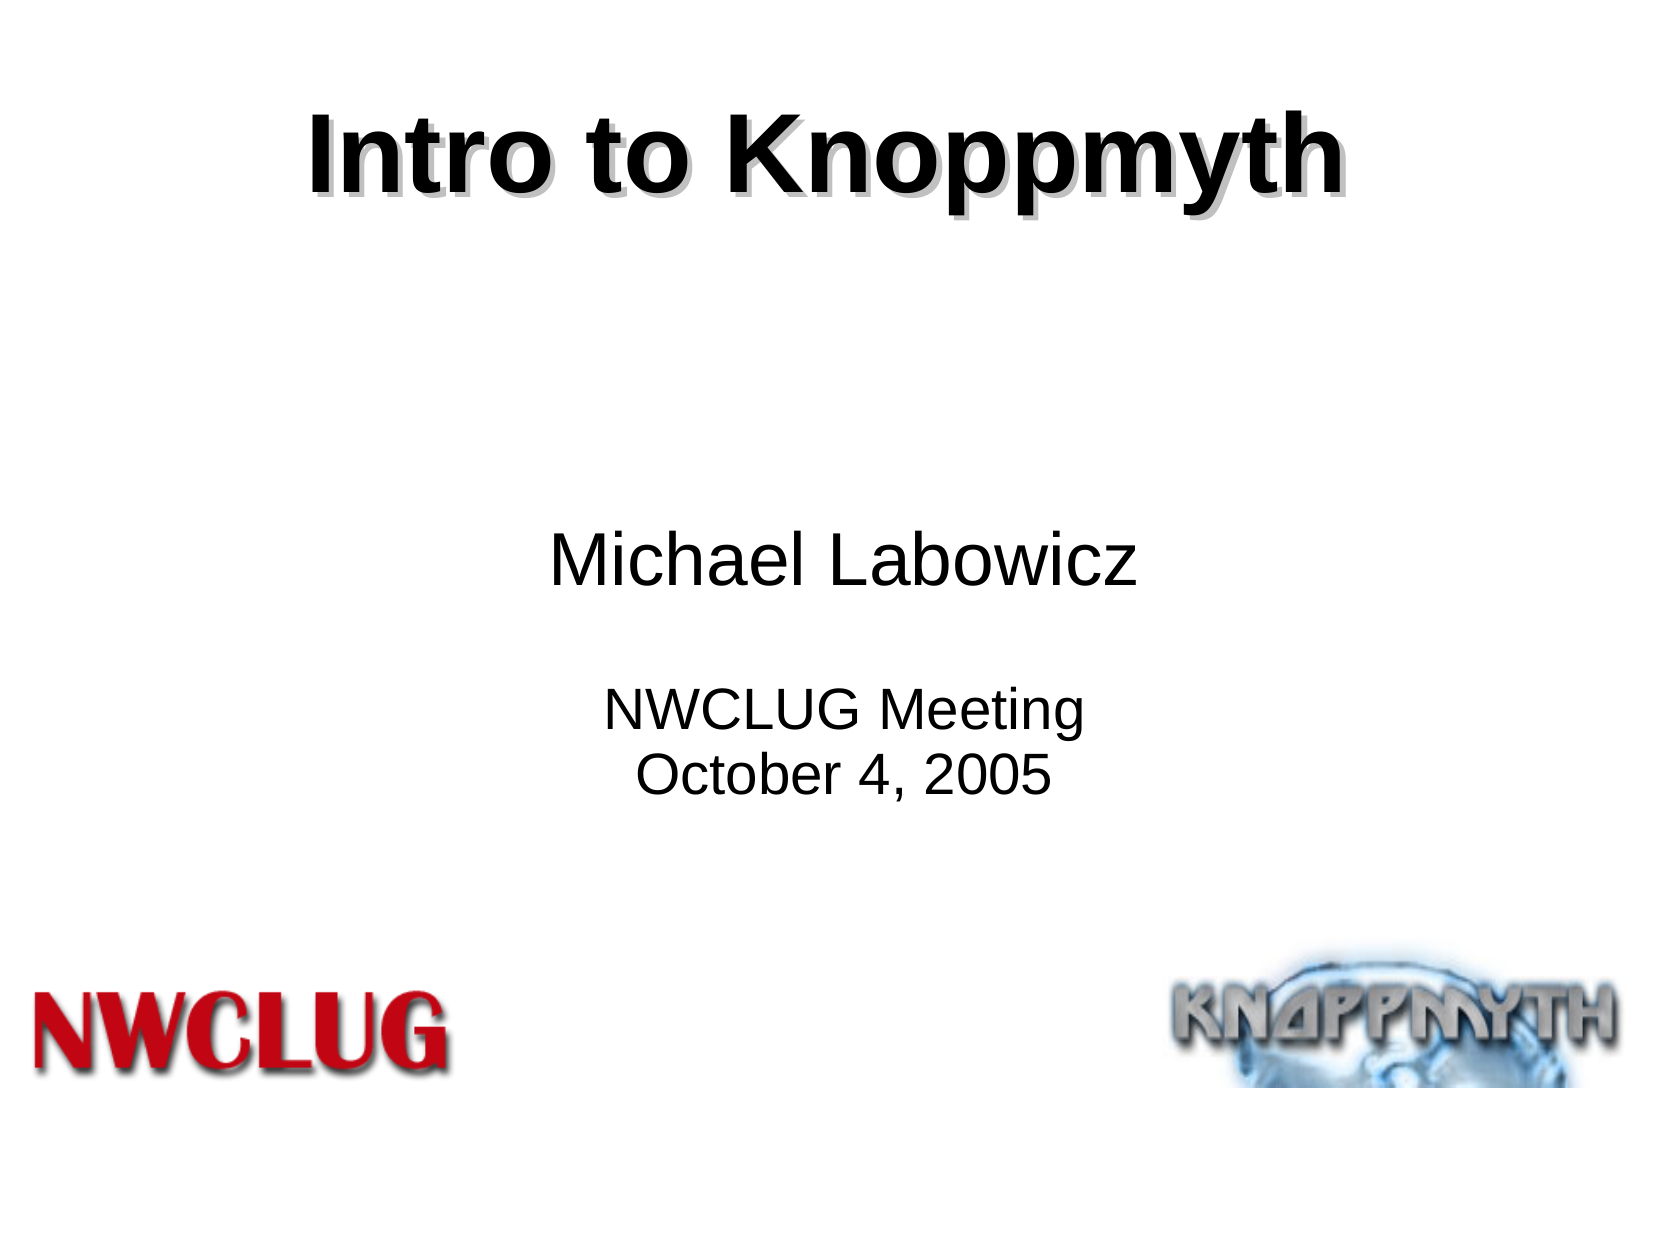

# Intro to Knoppmyth
Michael Labowicz
NWCLUG Meeting
October 4, 2005